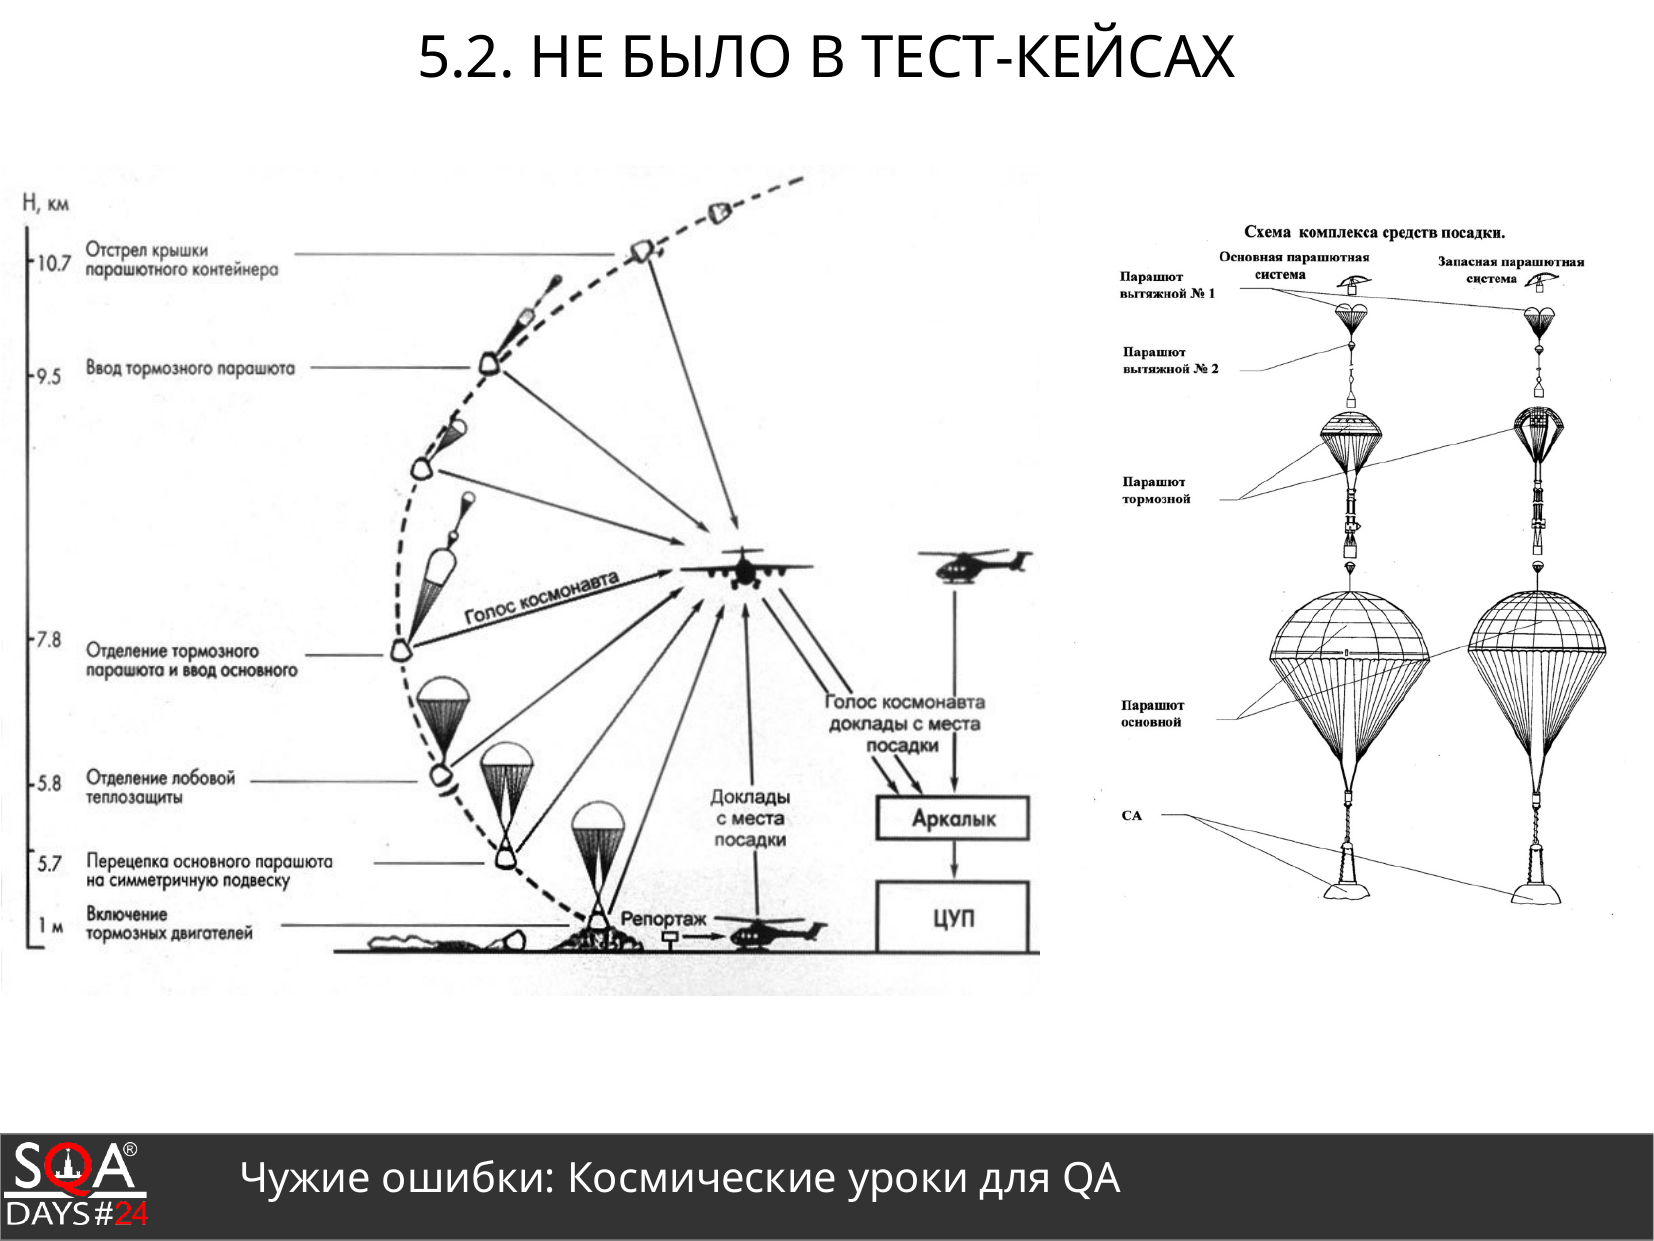

5.2. НЕ БЫЛО В ТЕСТ-КЕЙСАХ
Чужие ошибки: Космические уроки для QA